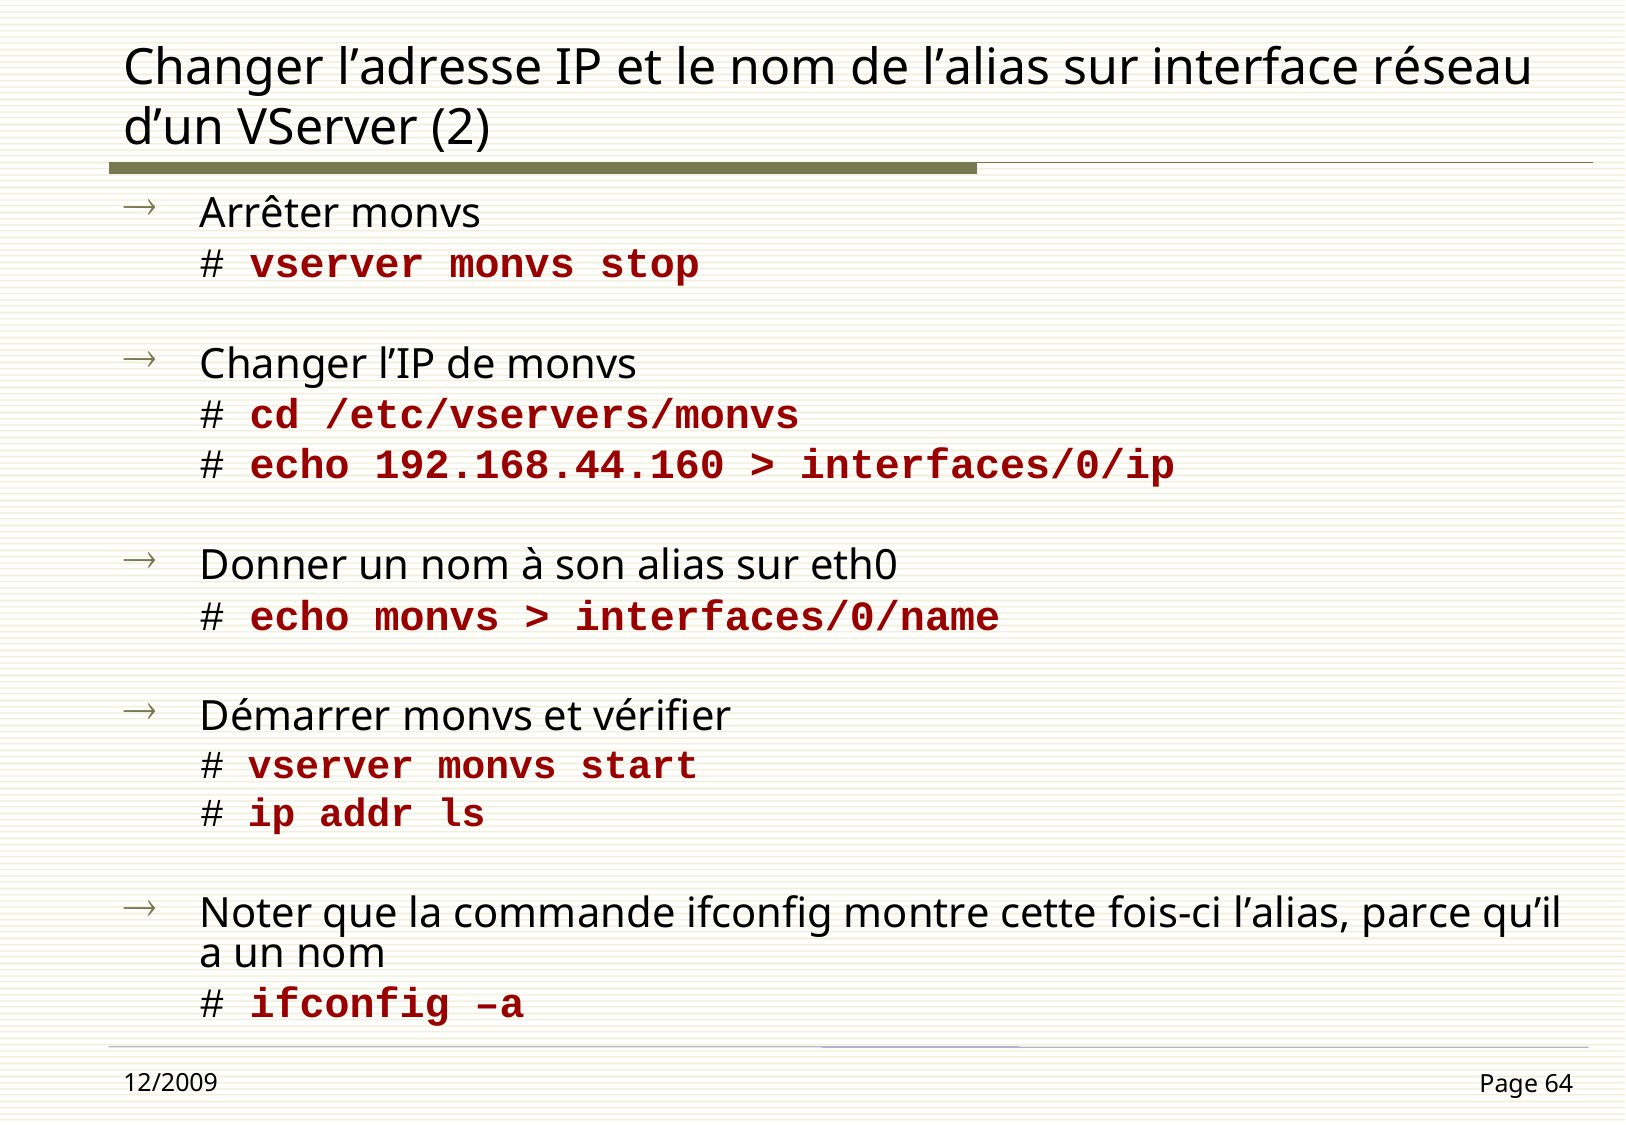

# Changer l’adresse IP et le nom de l’alias sur interface réseau d’un VServer (2)‏
Arrêter monvs
	# vserver monvs stop
Changer l’IP de monvs
	# cd /etc/vservers/monvs
	# echo 192.168.44.160 > interfaces/0/ip
Donner un nom à son alias sur eth0
	# echo monvs > interfaces/0/name
Démarrer monvs et vérifier
# vserver monvs start
# ip addr ls
Noter que la commande ifconfig montre cette fois-ci l’alias, parce qu’il a un nom
	# ifconfig –a
64